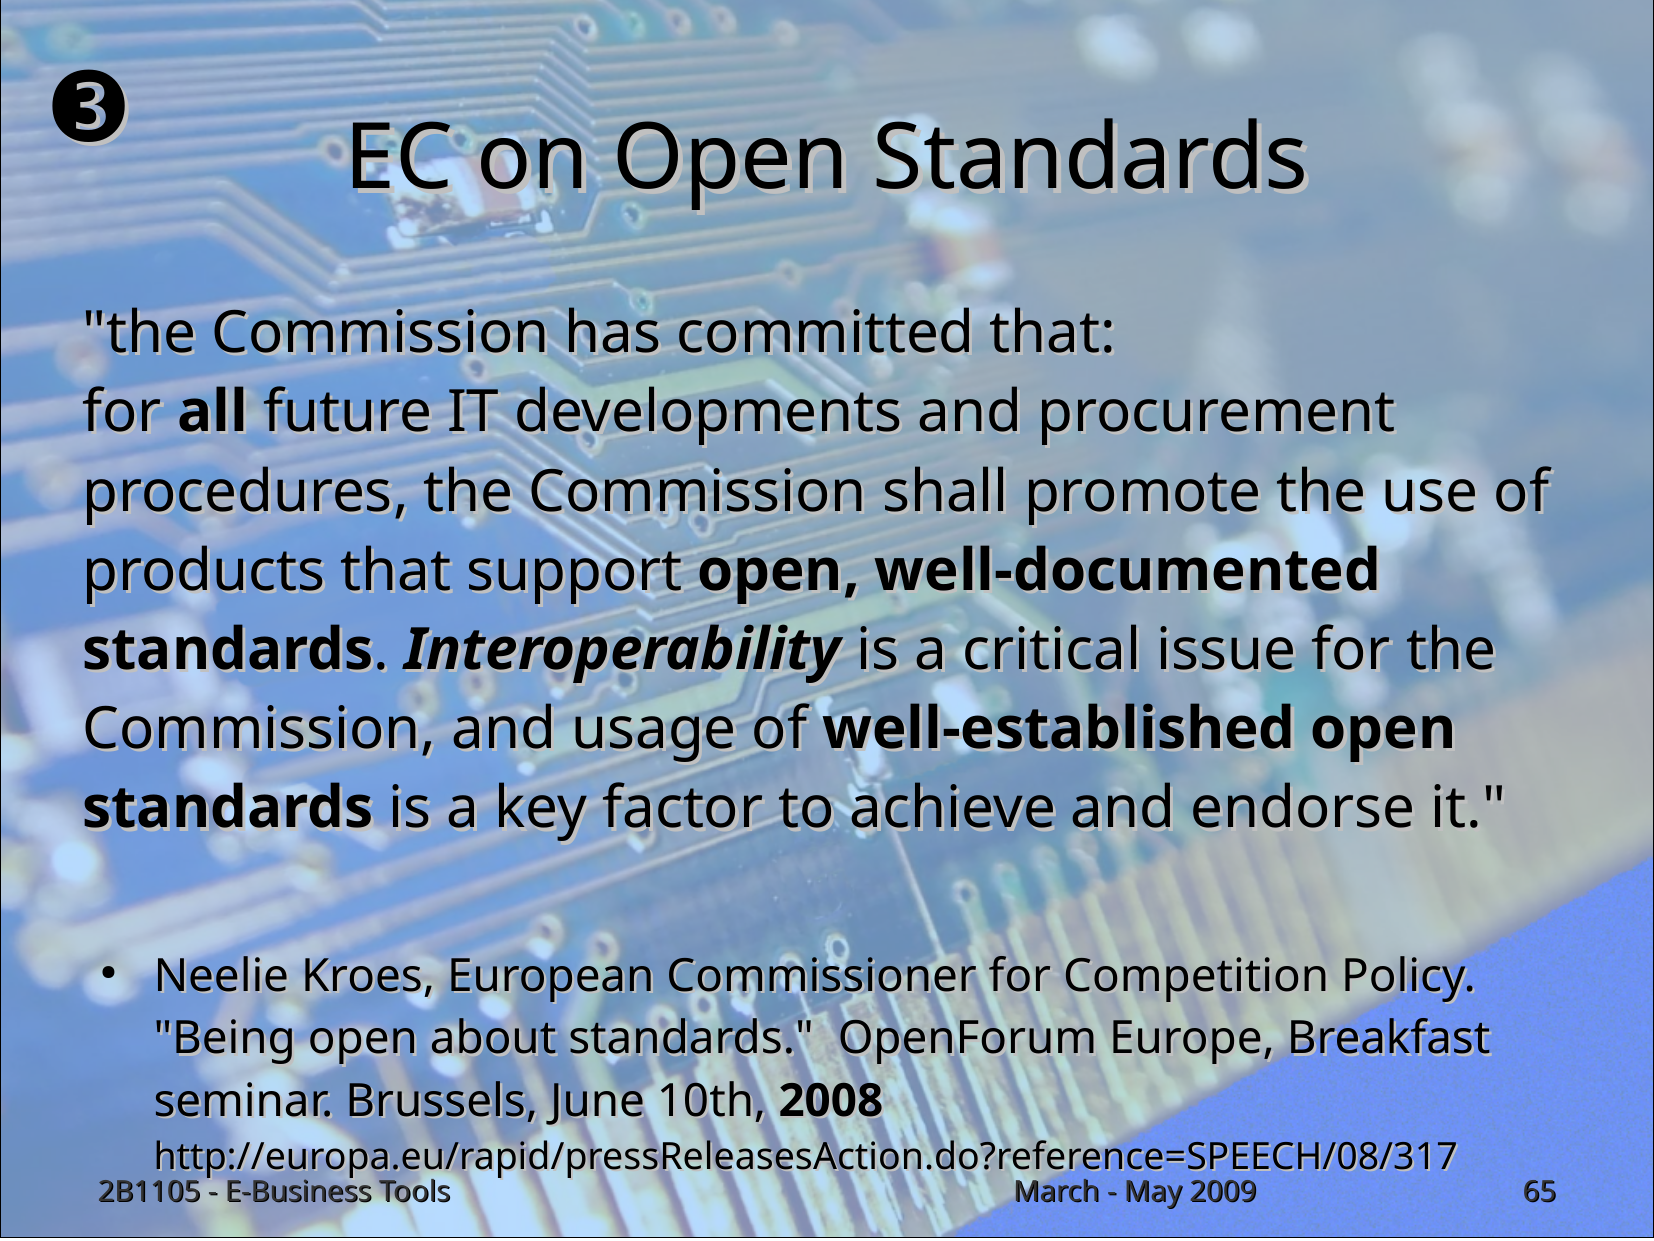

# EC on Open Standards
➌
"the Commission has committed that:
for all future IT developments and procurement procedures, the Commission shall promote the use of products that support open, well-documented standards. Interoperability is a critical issue for the Commission, and usage of well-established open standards is a key factor to achieve and endorse it."
Neelie Kroes, European Commissioner for Competition Policy. "Being open about standards." OpenForum Europe, Breakfast seminar. Brussels, June 10th, 2008
http://europa.eu/rapid/pressReleasesAction.do?reference=SPEECH/08/317